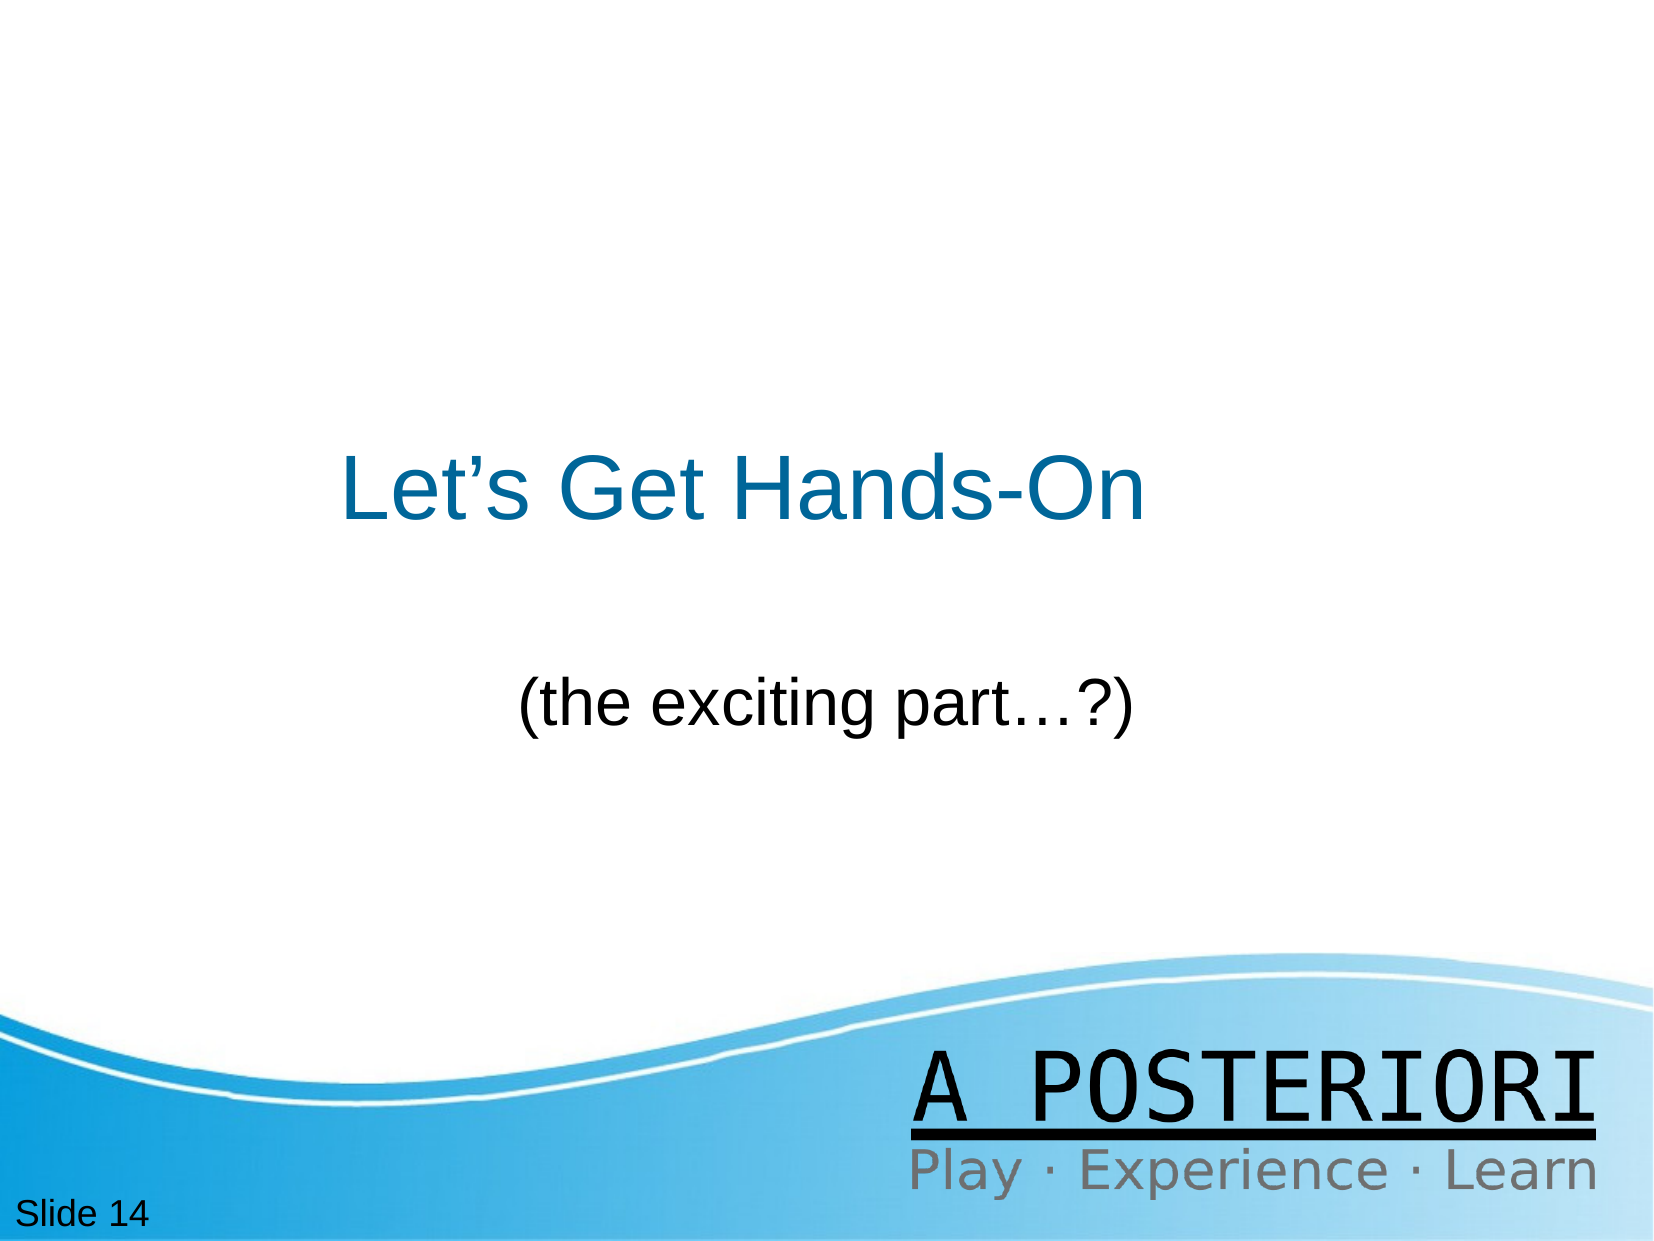

# Let’s Get Hands-On
(the exciting part…?)